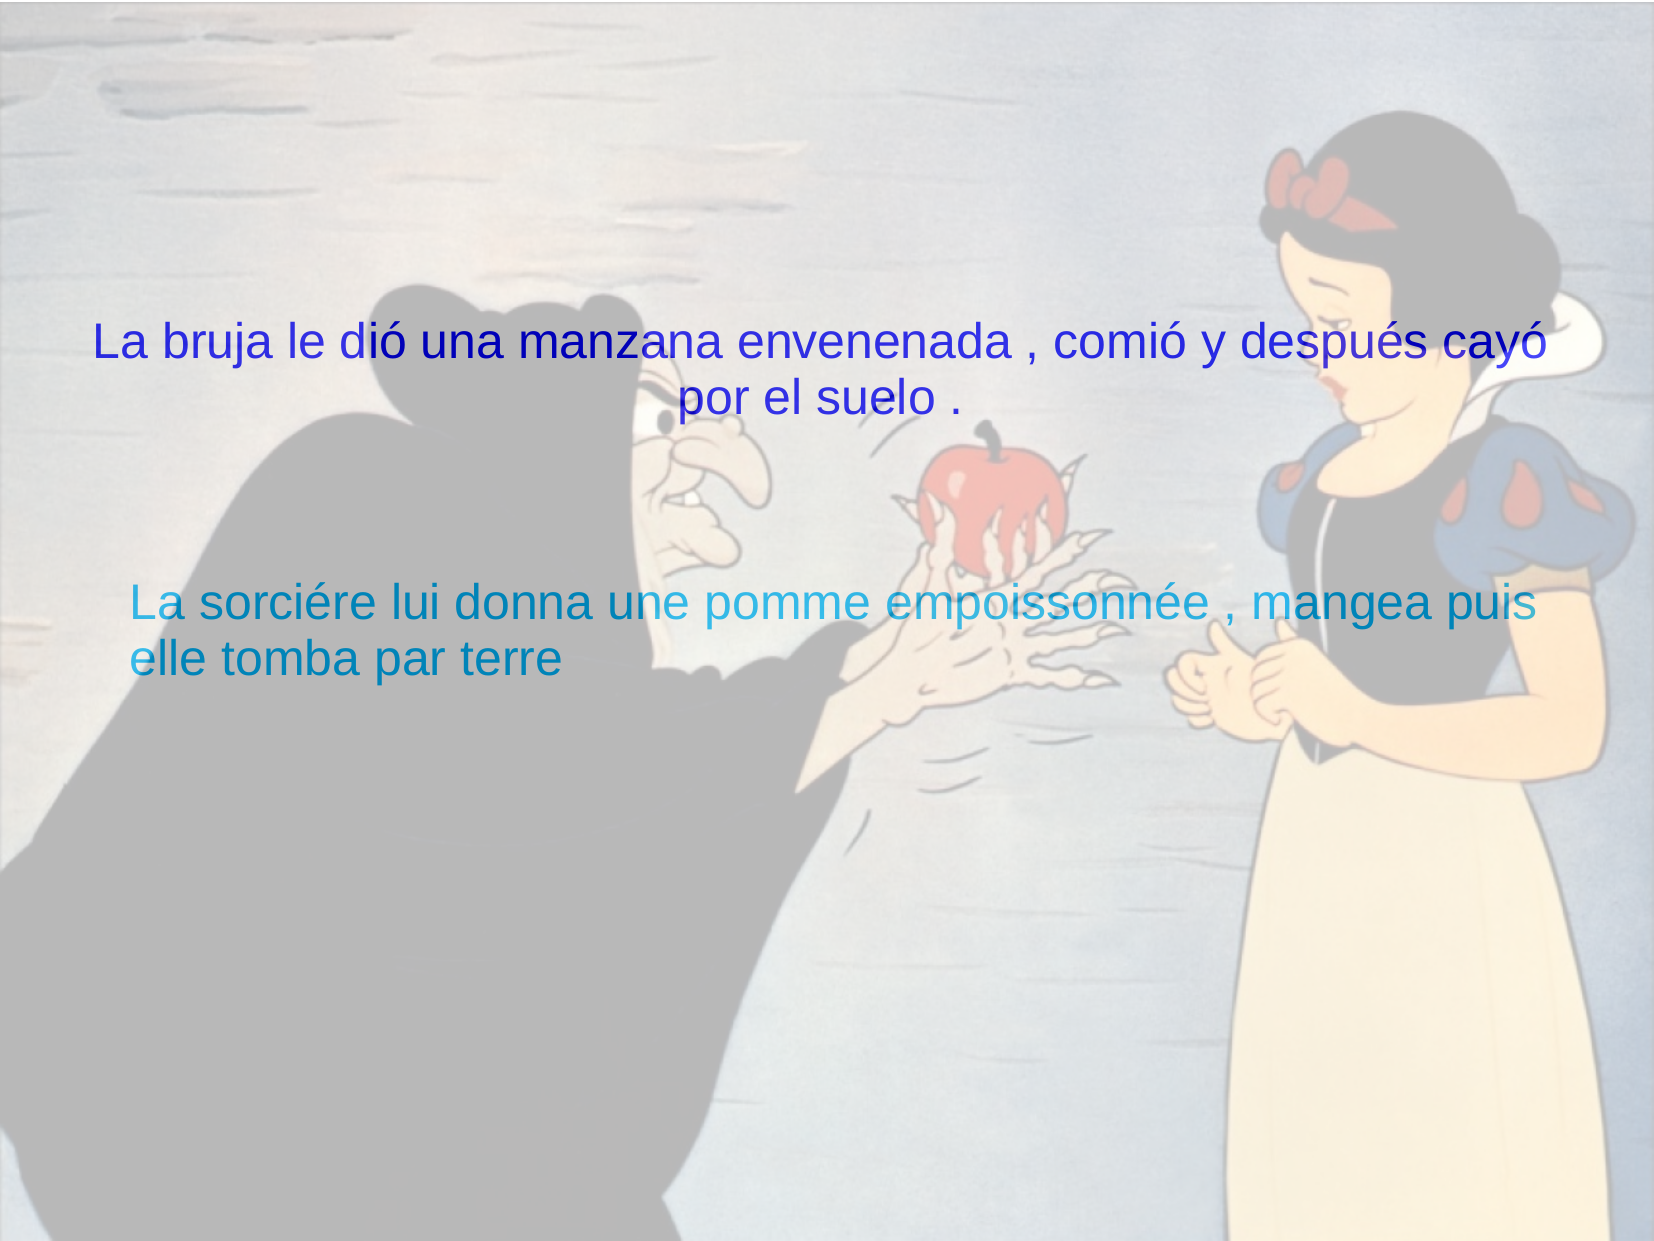

# La bruja le dió una manzana envenenada , comió y después cayó por el suelo .
La sorciére lui donna une pomme empoissonnée , mangea puis elle tomba par terre